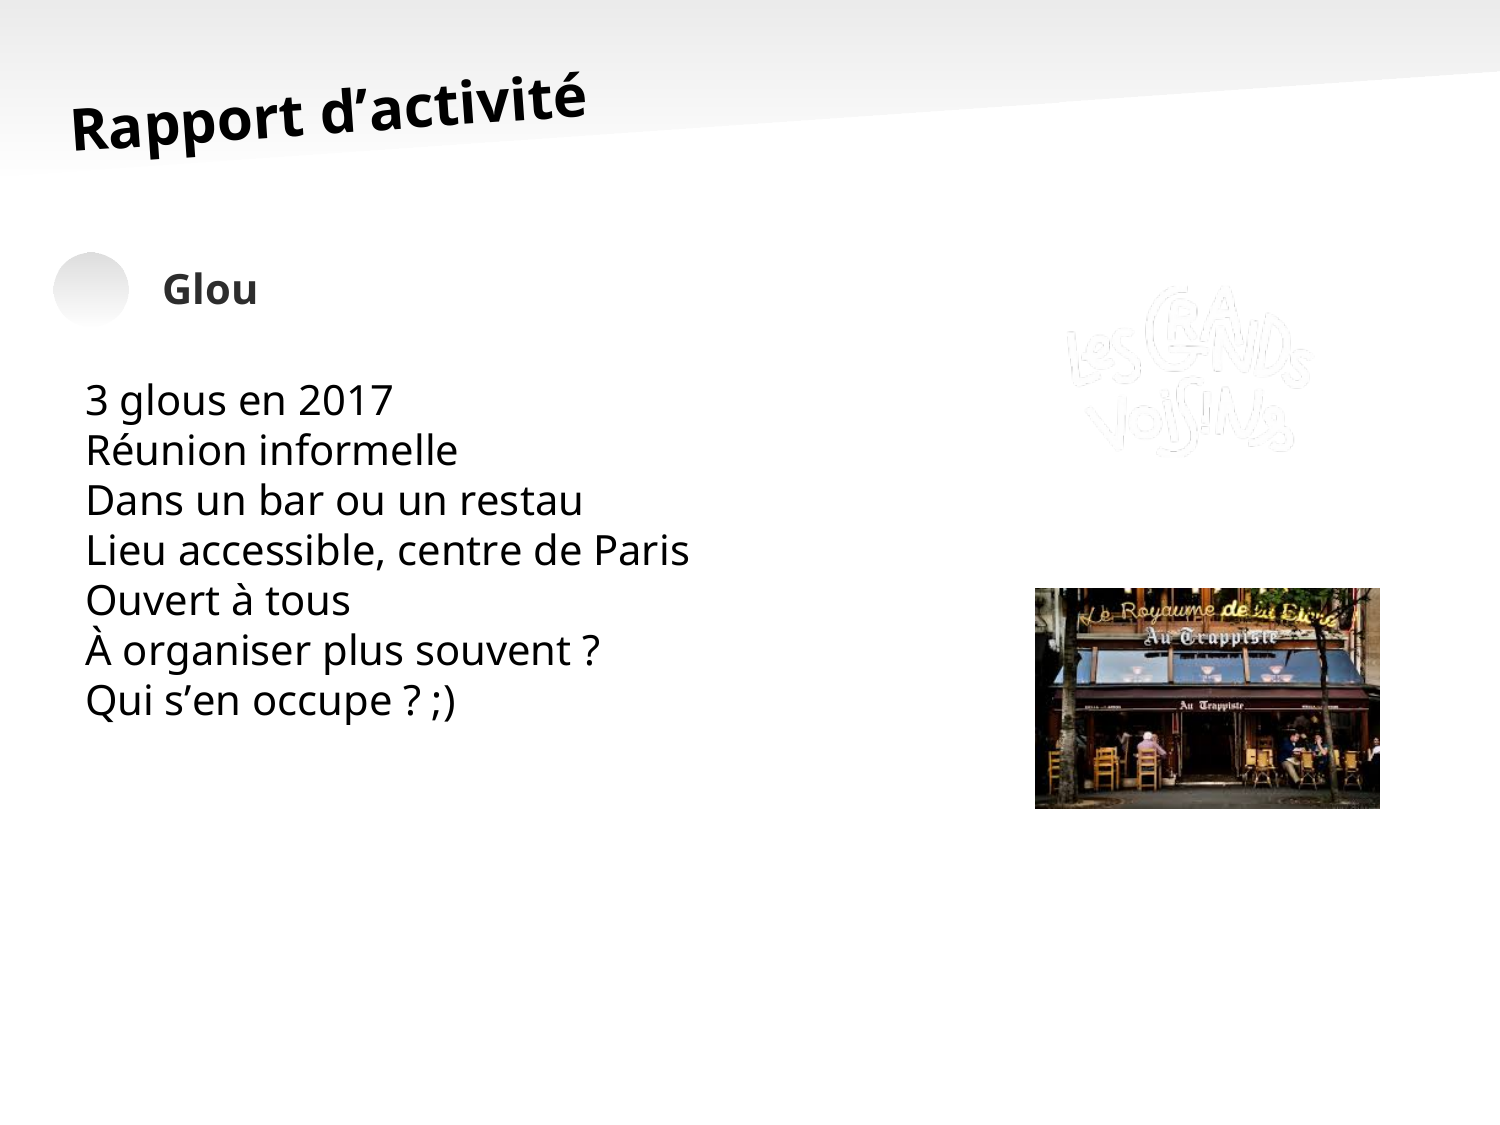

Rapport d’activité
Glou
3 glous en 2017
Réunion informelle
Dans un bar ou un restau
Lieu accessible, centre de Paris
Ouvert à tous
À organiser plus souvent ?
Qui s’en occupe ? ;)
5